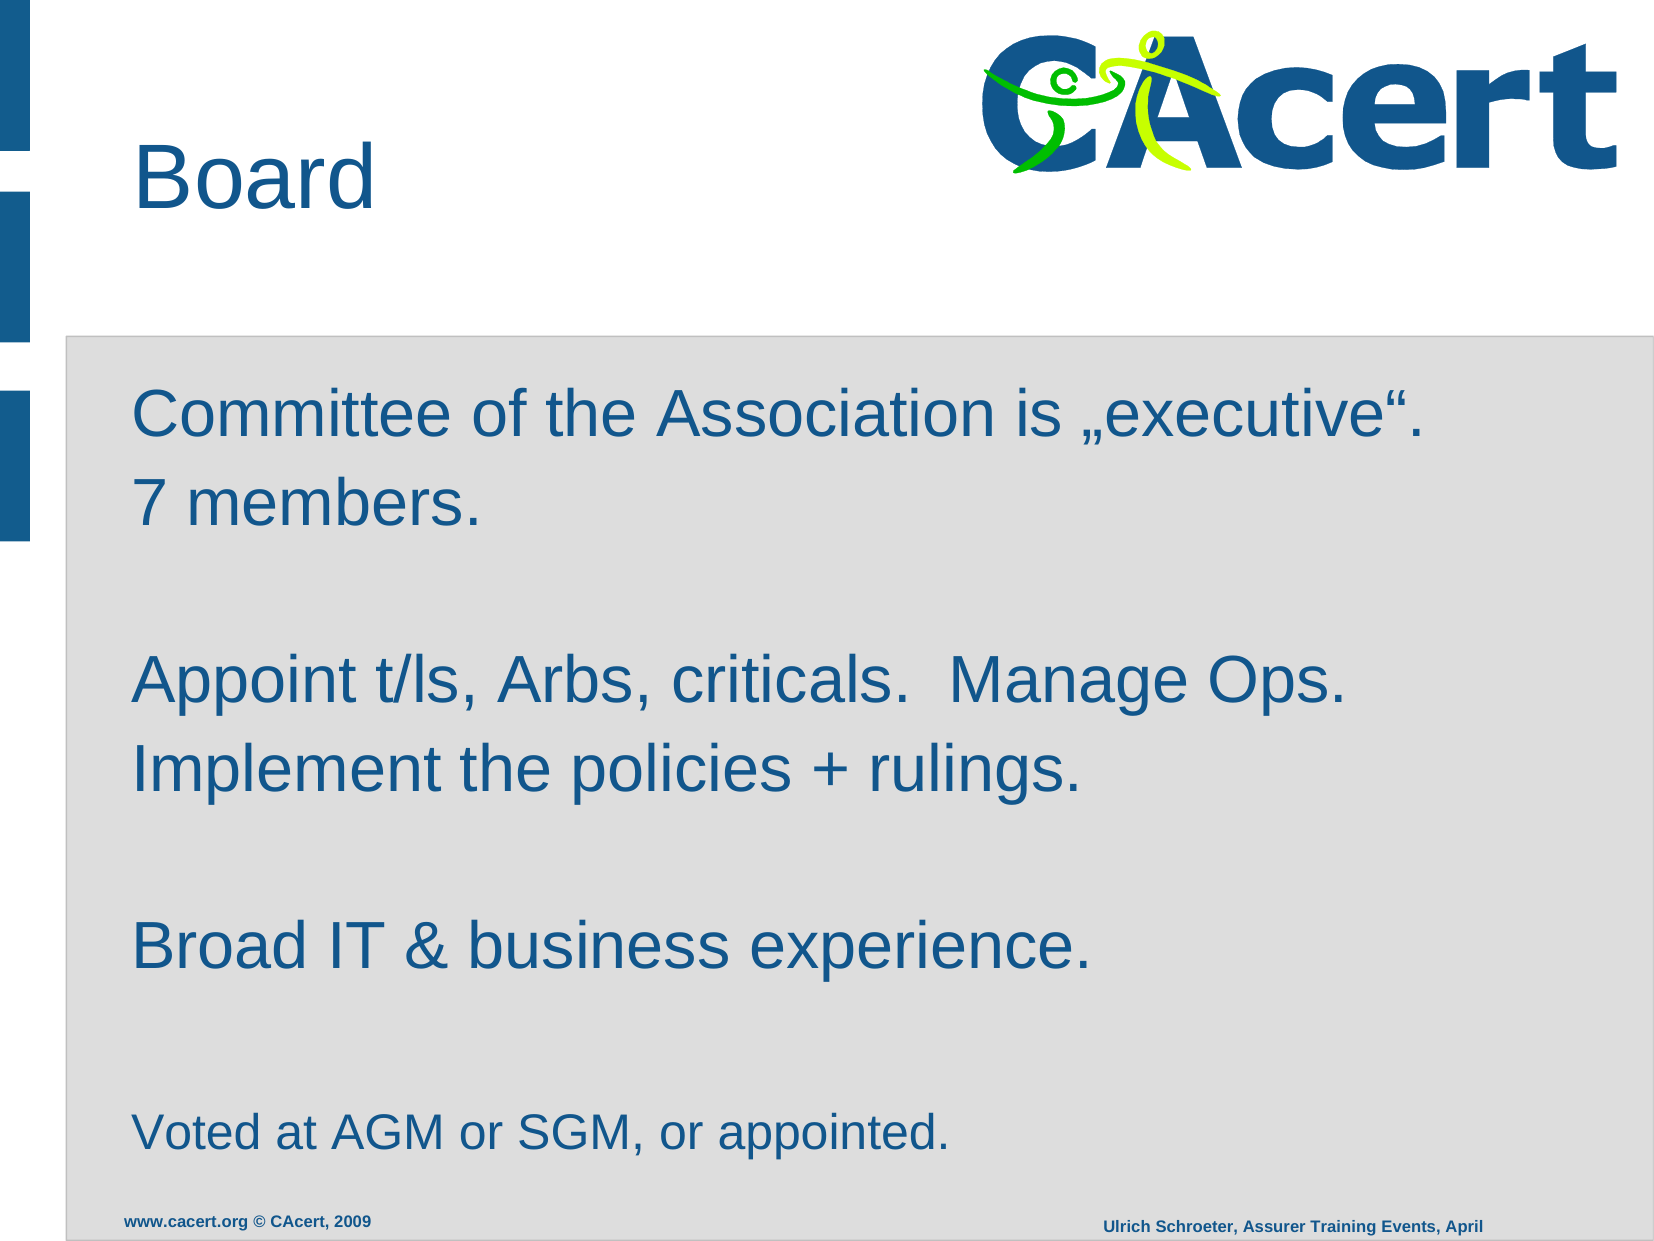

Board
Committee of the Association is „executive“.
7 members.
Appoint t/ls, Arbs, criticals. Manage Ops.
Implement the policies + rulings.
Broad IT & business experience.
Voted at AGM or SGM, or appointed.